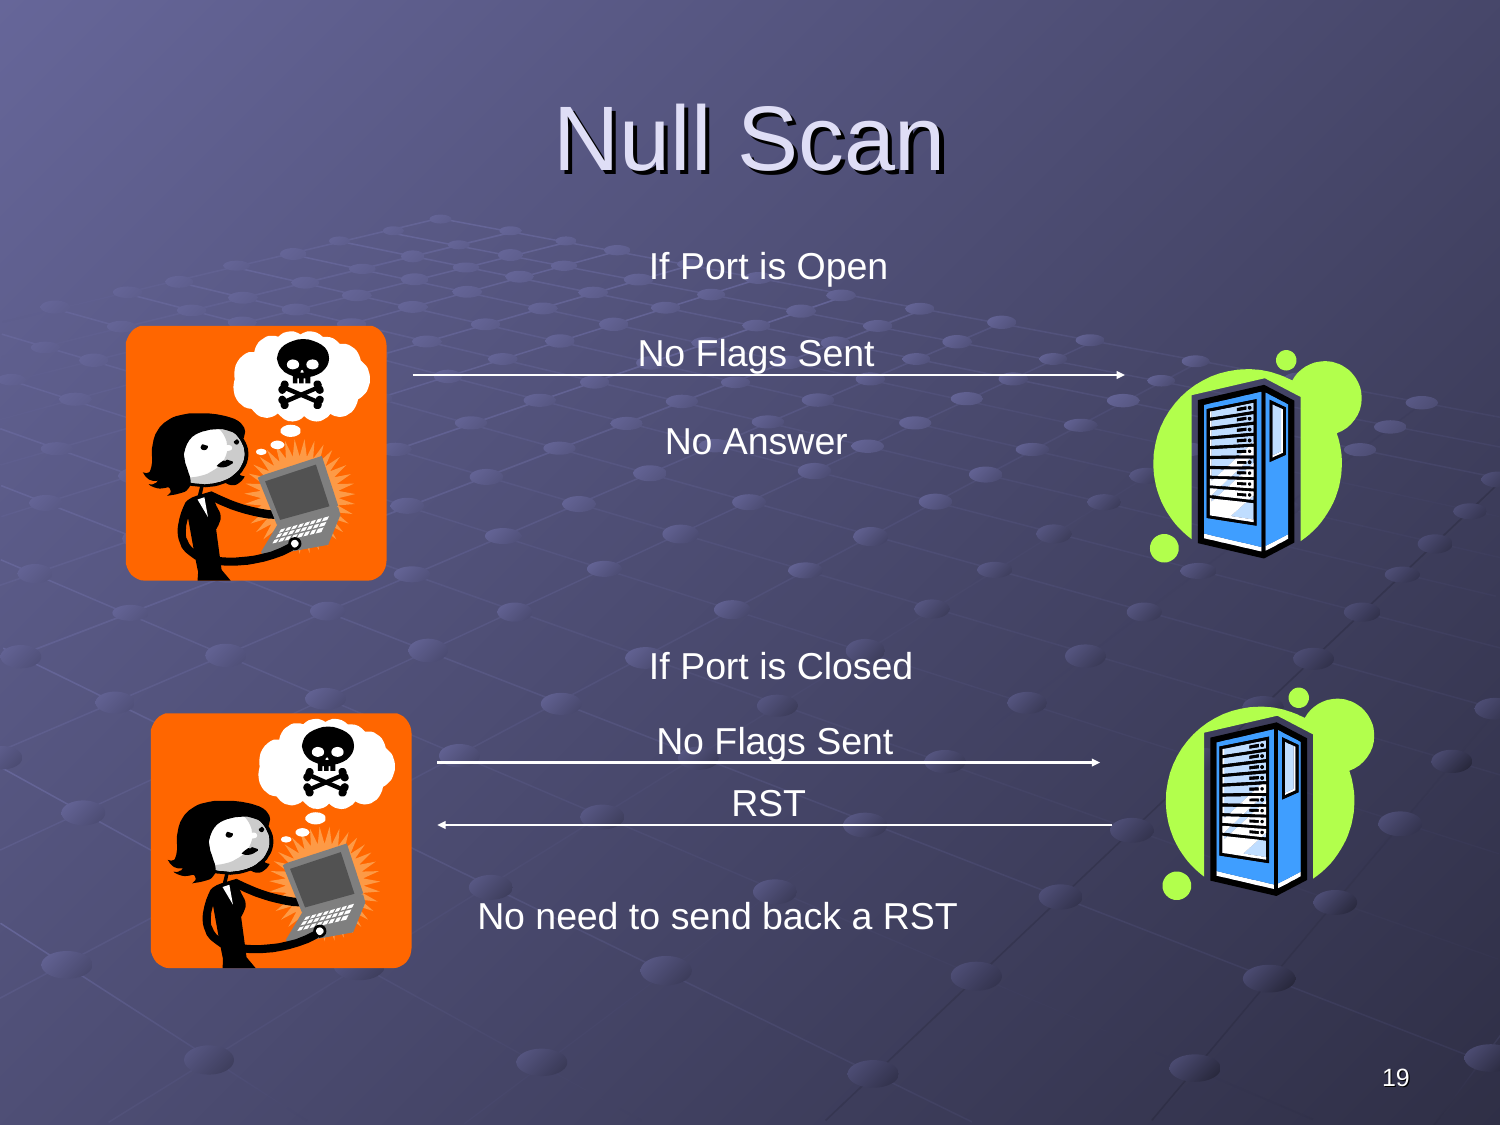

# Null Scan
If Port is Open
No Flags Sent
No Answer
If Port is Closed
No Flags Sent
RST
No need to send back a RST
19